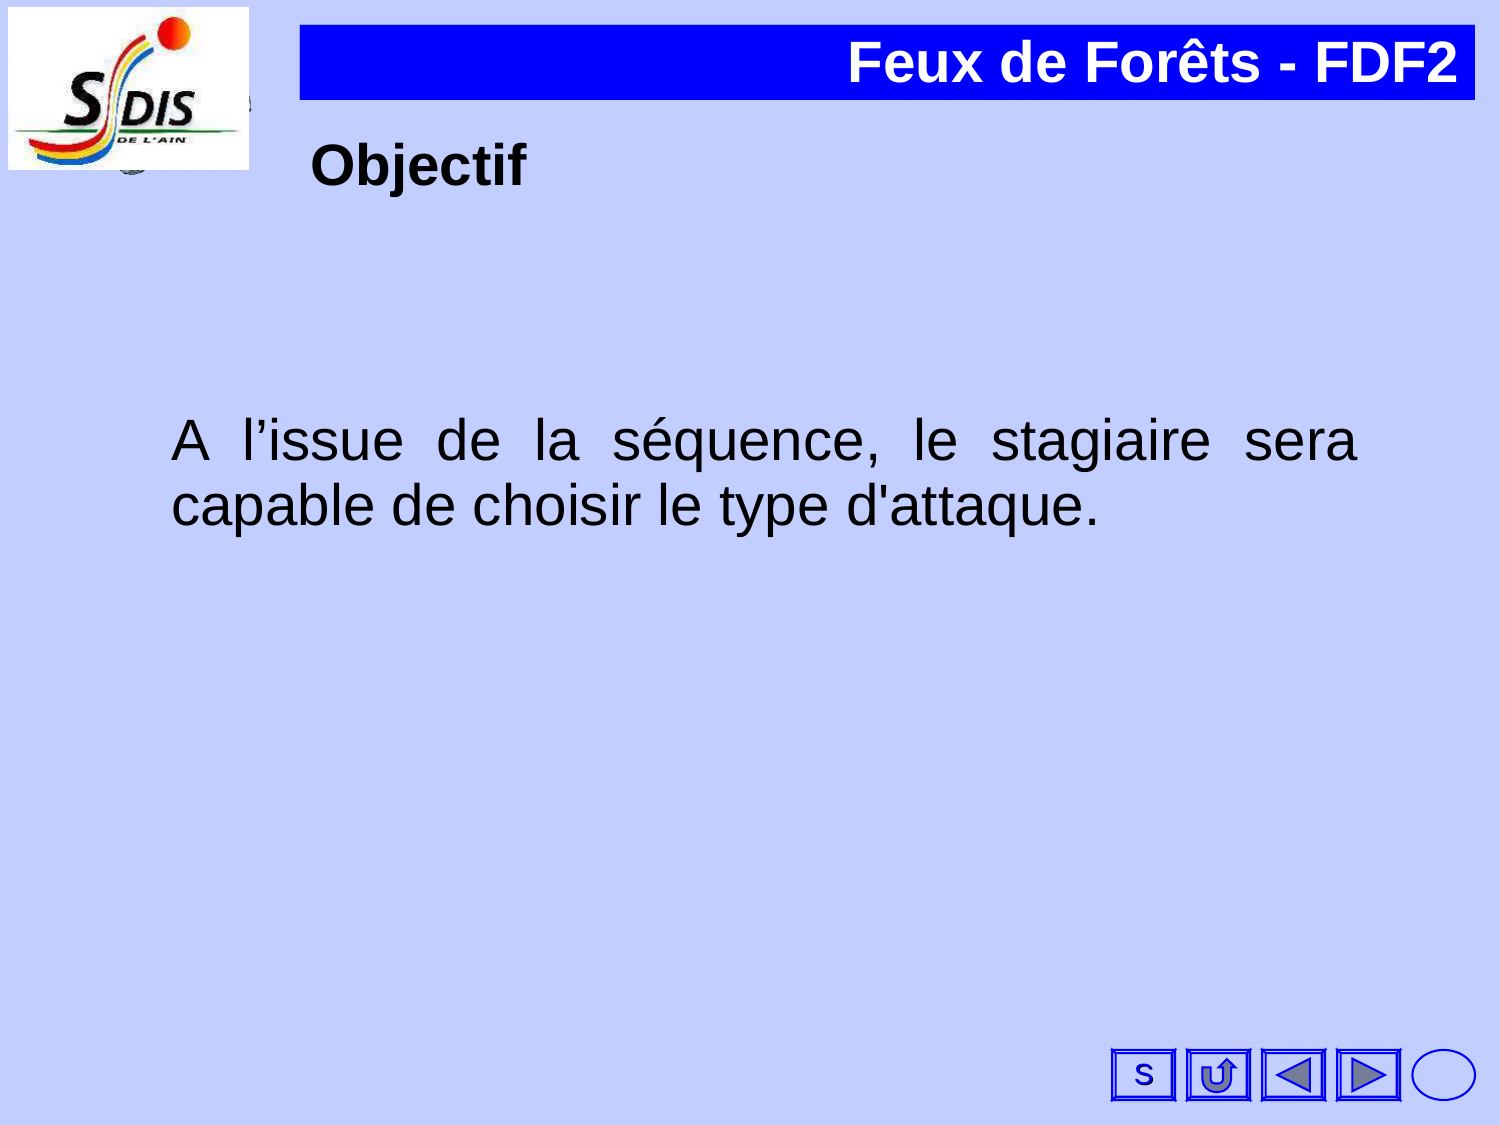

Feux de Forêts - FDF2
Objectif
# A l’issue de la séquence, le stagiaire sera capable de choisir le type d'attaque.